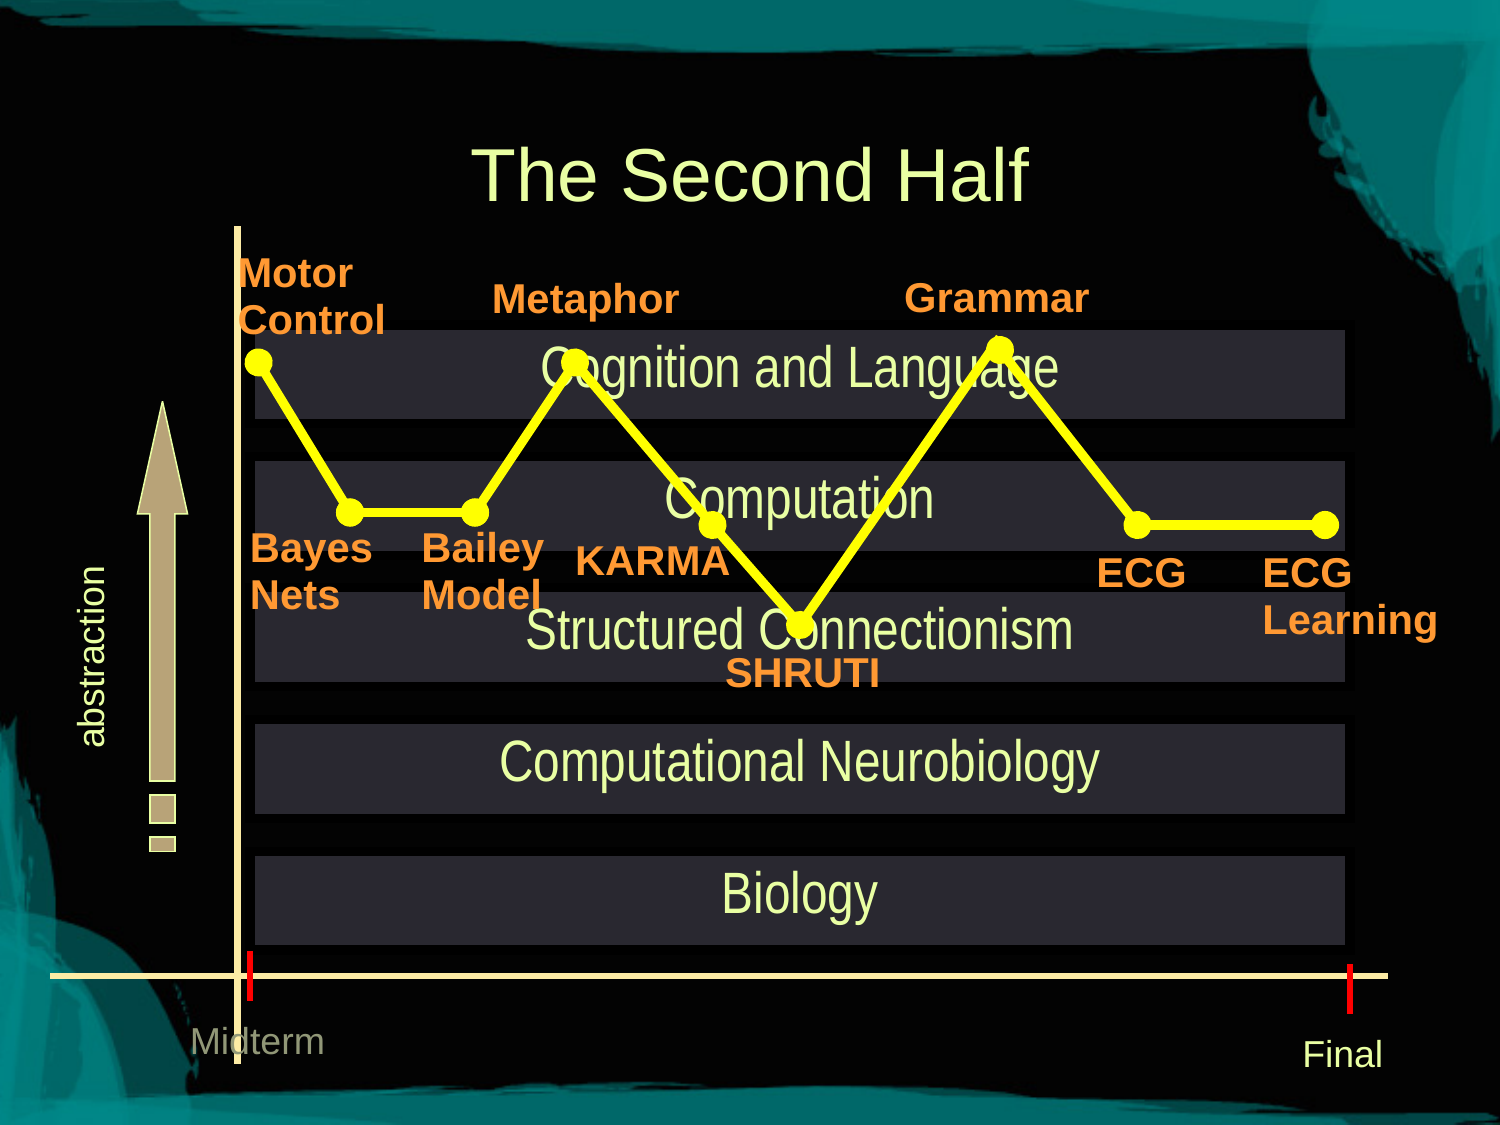

# The Second Half
Motor Control
Grammar
Metaphor
Cognition and Language
Computation
Bayes Nets
Bailey Model
KARMA
ECG
ECG Learning
Structured Connectionism
abstraction
SHRUTI
Computational Neurobiology
Biology
Midterm
Final